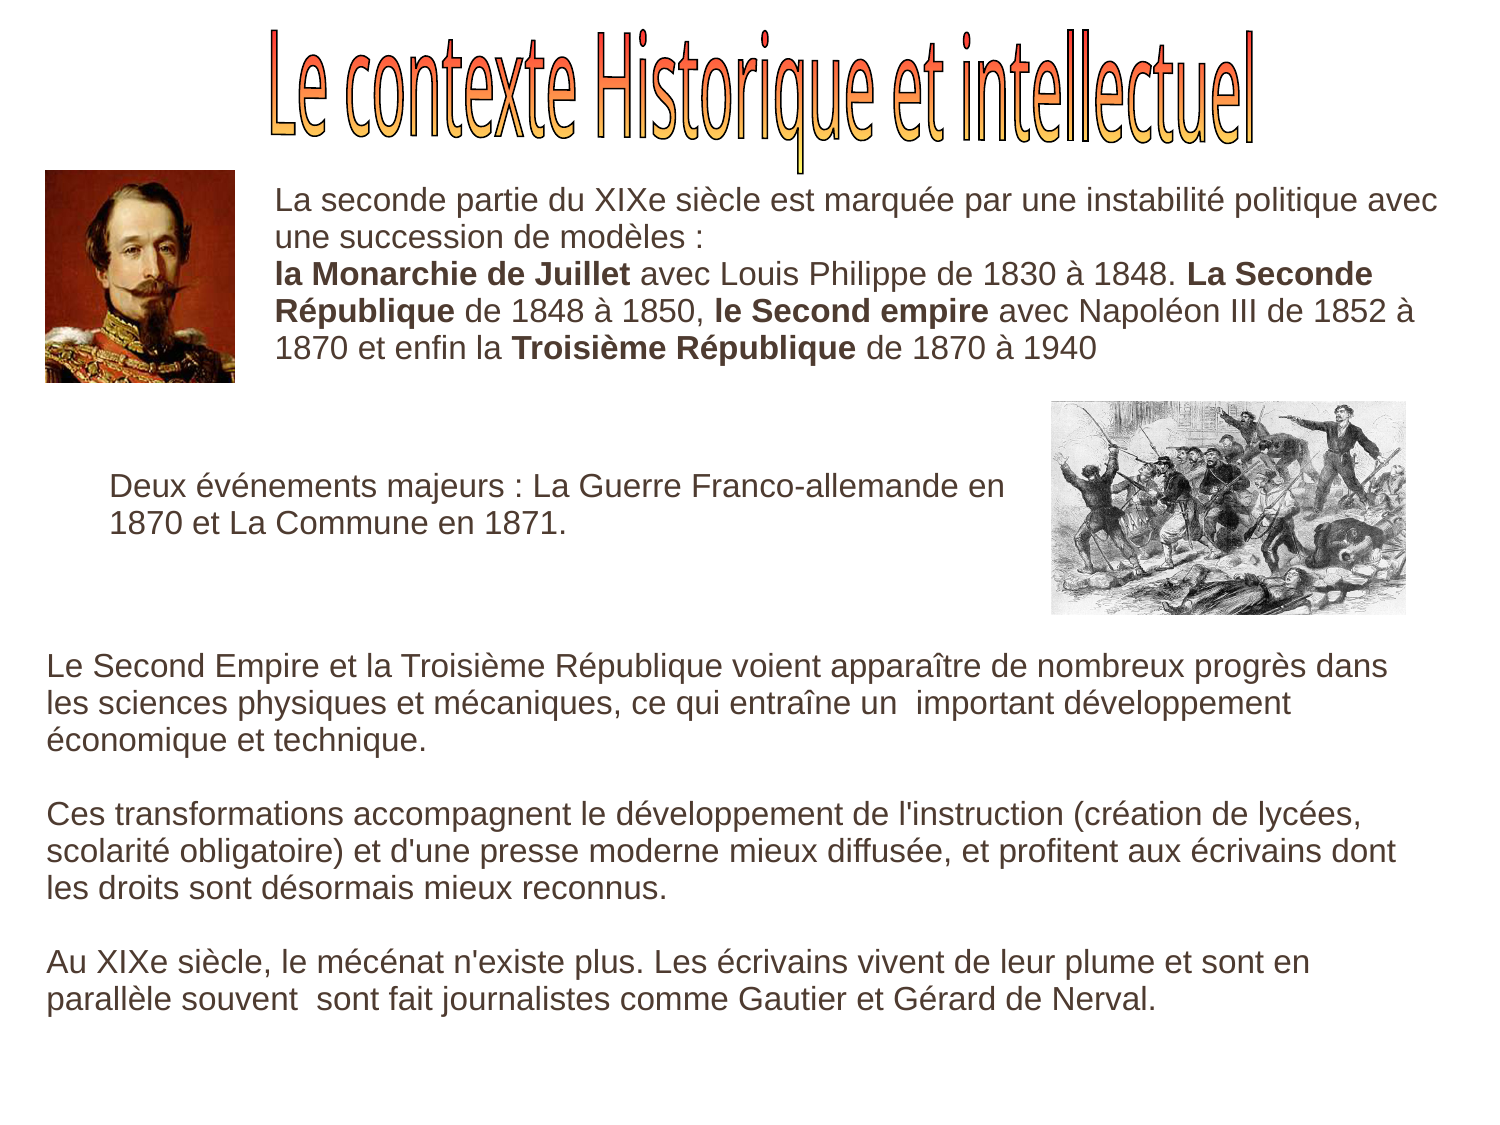

Le contexte Historique et intellectuel
La seconde partie du XIXe siècle est marquée par une instabilité politique avec une succession de modèles :
la Monarchie de Juillet avec Louis Philippe de 1830 à 1848. La Seconde République de 1848 à 1850, le Second empire avec Napoléon III de 1852 à 1870 et enfin la Troisième République de 1870 à 1940
Deux événements majeurs : La Guerre Franco-allemande en
1870 et La Commune en 1871.
Le Second Empire et la Troisième République voient apparaître de nombreux progrès dans les sciences physiques et mécaniques, ce qui entraîne un important développement économique et technique.
Ces transformations accompagnent le développement de l'instruction (création de lycées, scolarité obligatoire) et d'une presse moderne mieux diffusée, et profitent aux écrivains dont les droits sont désormais mieux reconnus.
Au XIXe siècle, le mécénat n'existe plus. Les écrivains vivent de leur plume et sont en parallèle souvent sont fait journalistes comme Gautier et Gérard de Nerval.